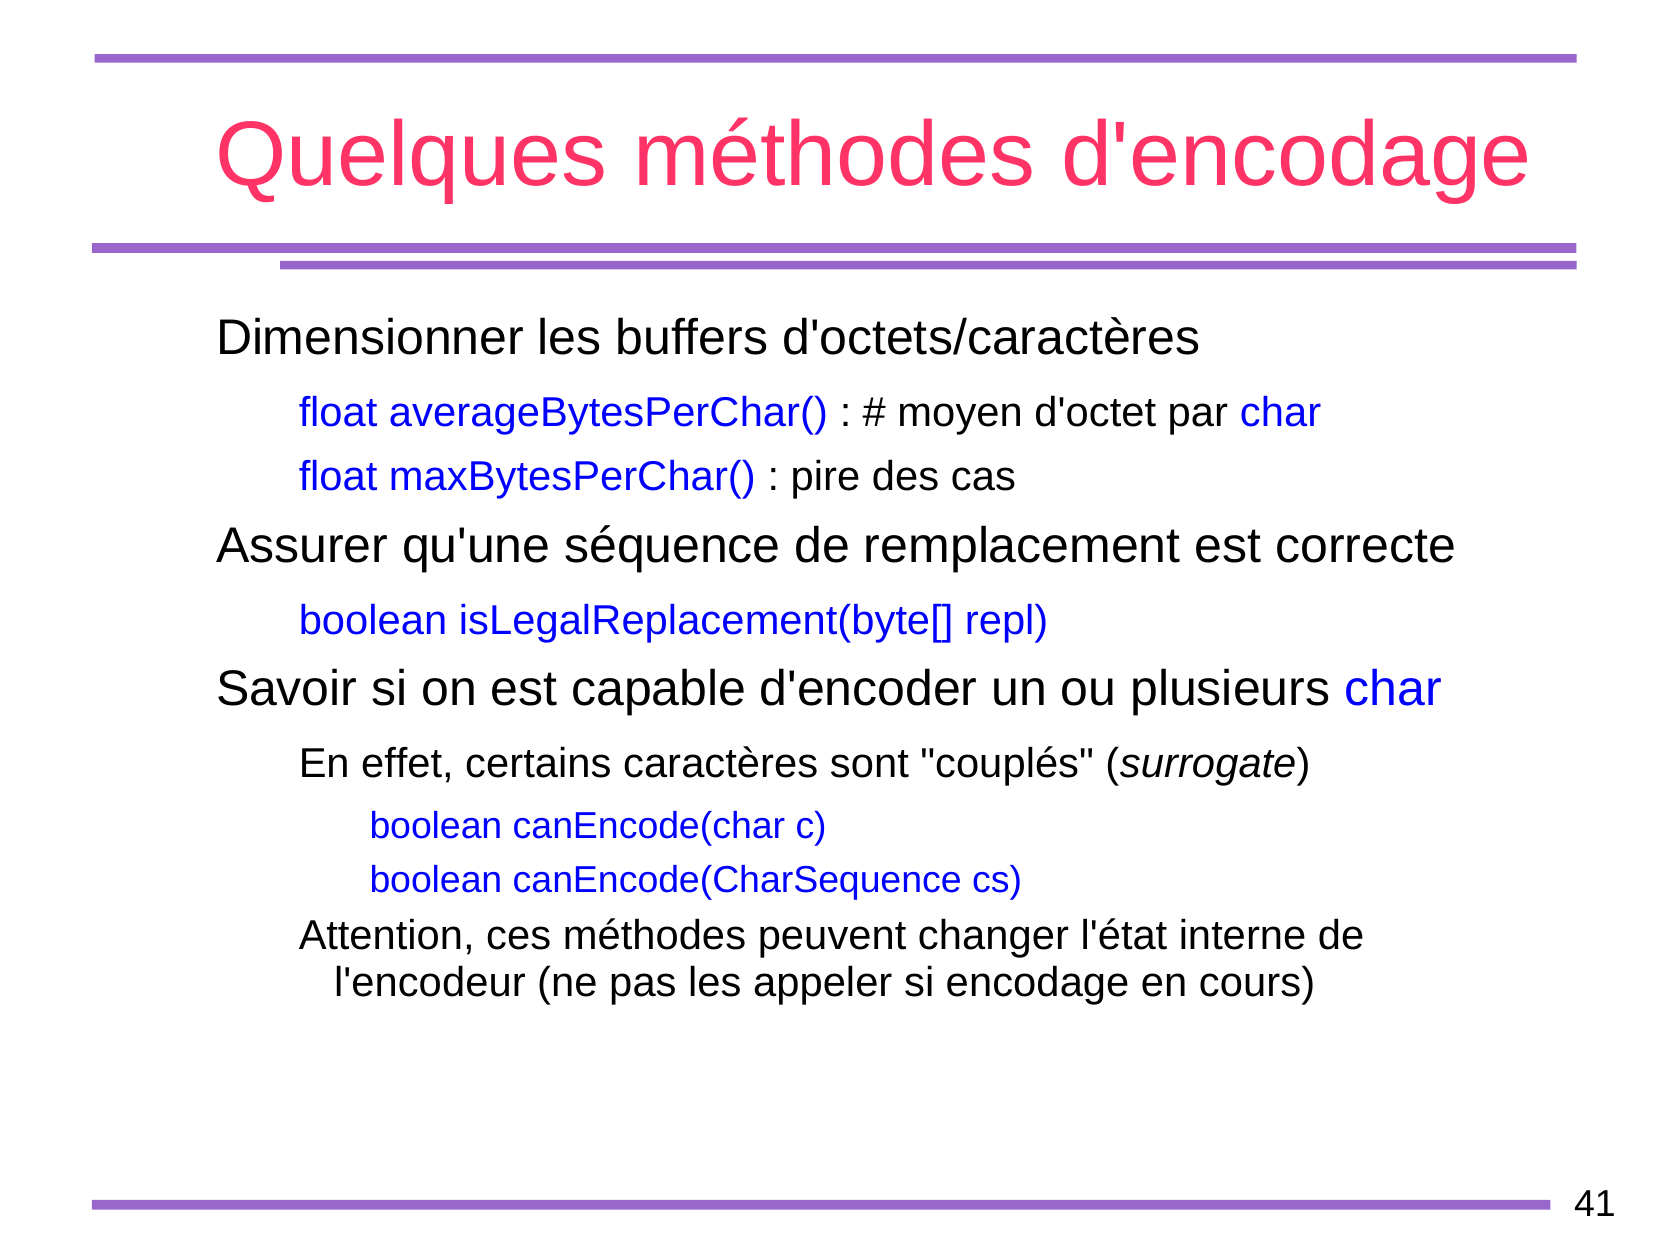

# Quelques méthodes d'encodage
Dimensionner les buffers d'octets/caractères
float averageBytesPerChar() : # moyen d'octet par char
float maxBytesPerChar() : pire des cas
Assurer qu'une séquence de remplacement est correcte
boolean isLegalReplacement(byte[] repl)
Savoir si on est capable d'encoder un ou plusieurs char
En effet, certains caractères sont "couplés" (surrogate)
boolean canEncode(char c)
boolean canEncode(CharSequence cs)
Attention, ces méthodes peuvent changer l'état interne de l'encodeur (ne pas les appeler si encodage en cours)